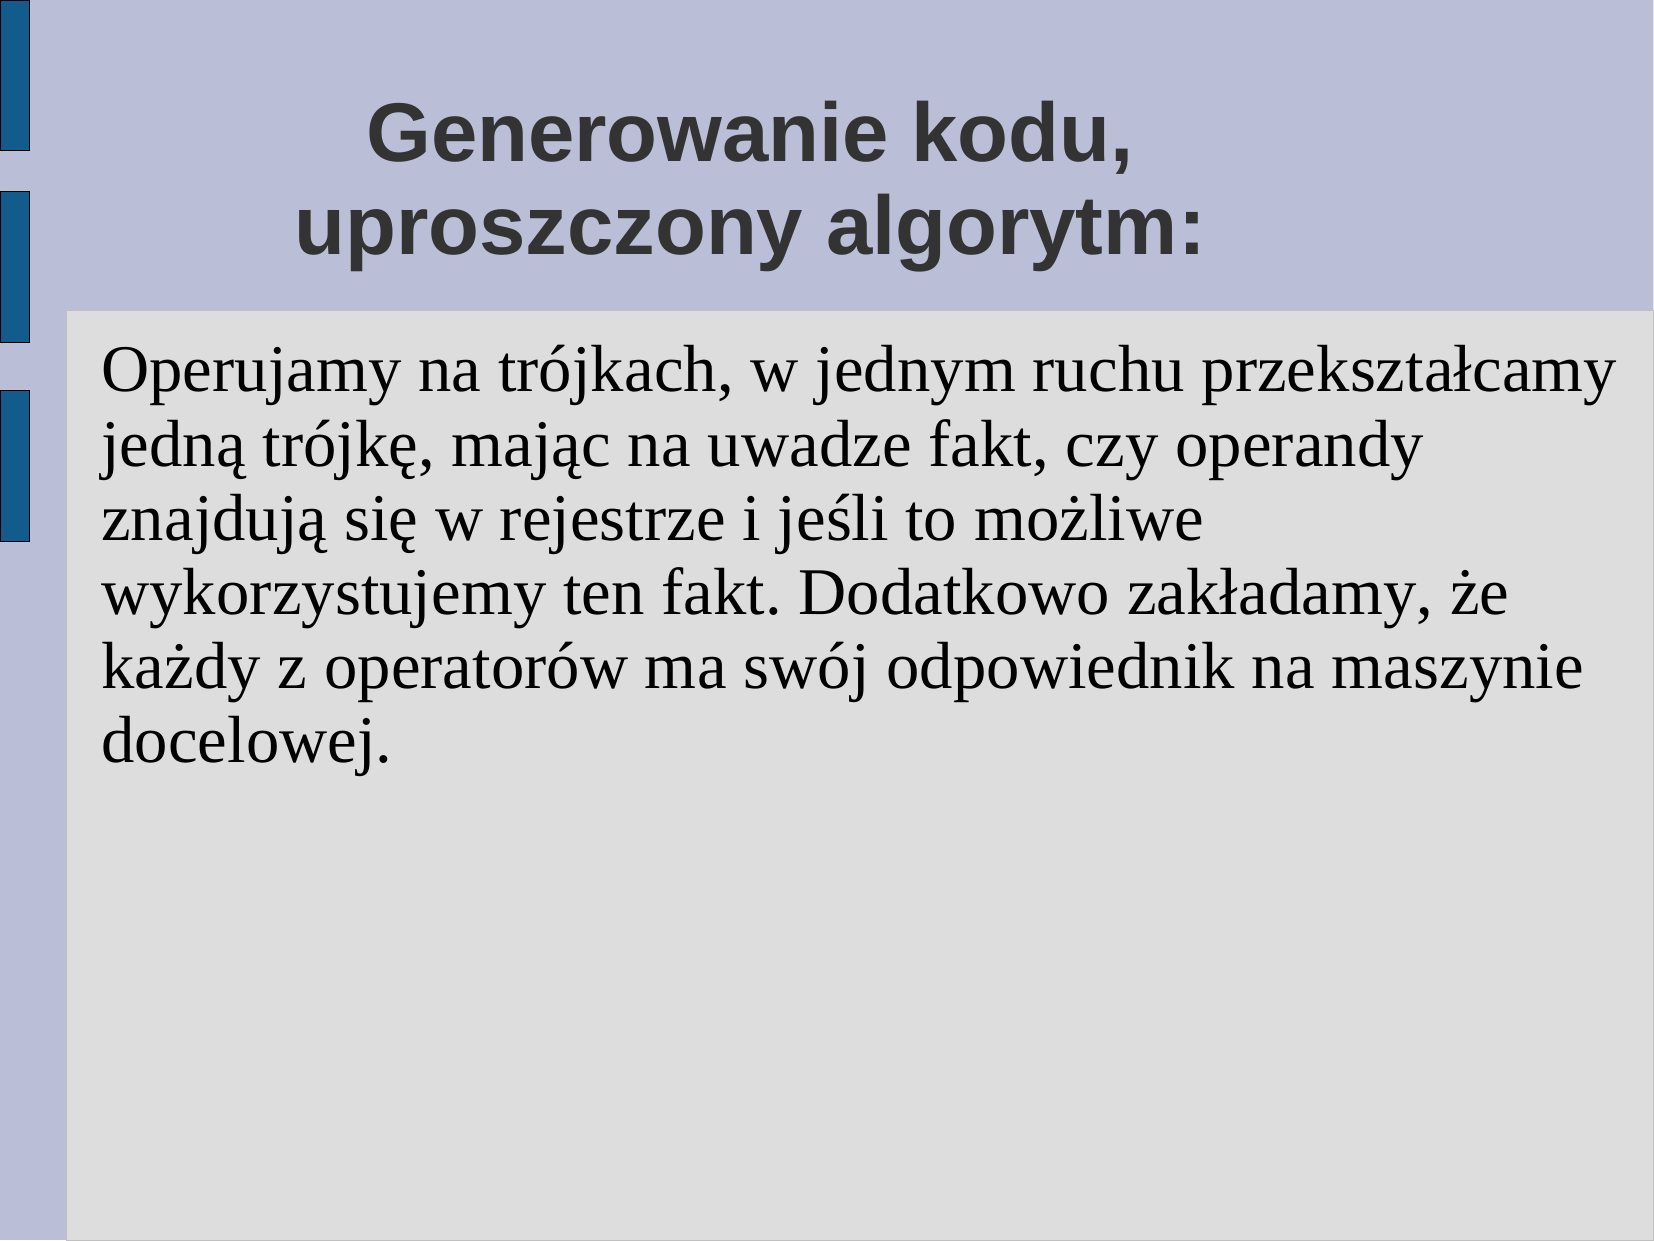

# Generowanie kodu, uproszczony algorytm:
Operujamy na trójkach, w jednym ruchu przekształcamy jedną trójkę, mając na uwadze fakt, czy operandy znajdują się w rejestrze i jeśli to możliwe wykorzystujemy ten fakt. Dodatkowo zakładamy, że każdy z operatorów ma swój odpowiednik na maszynie docelowej.